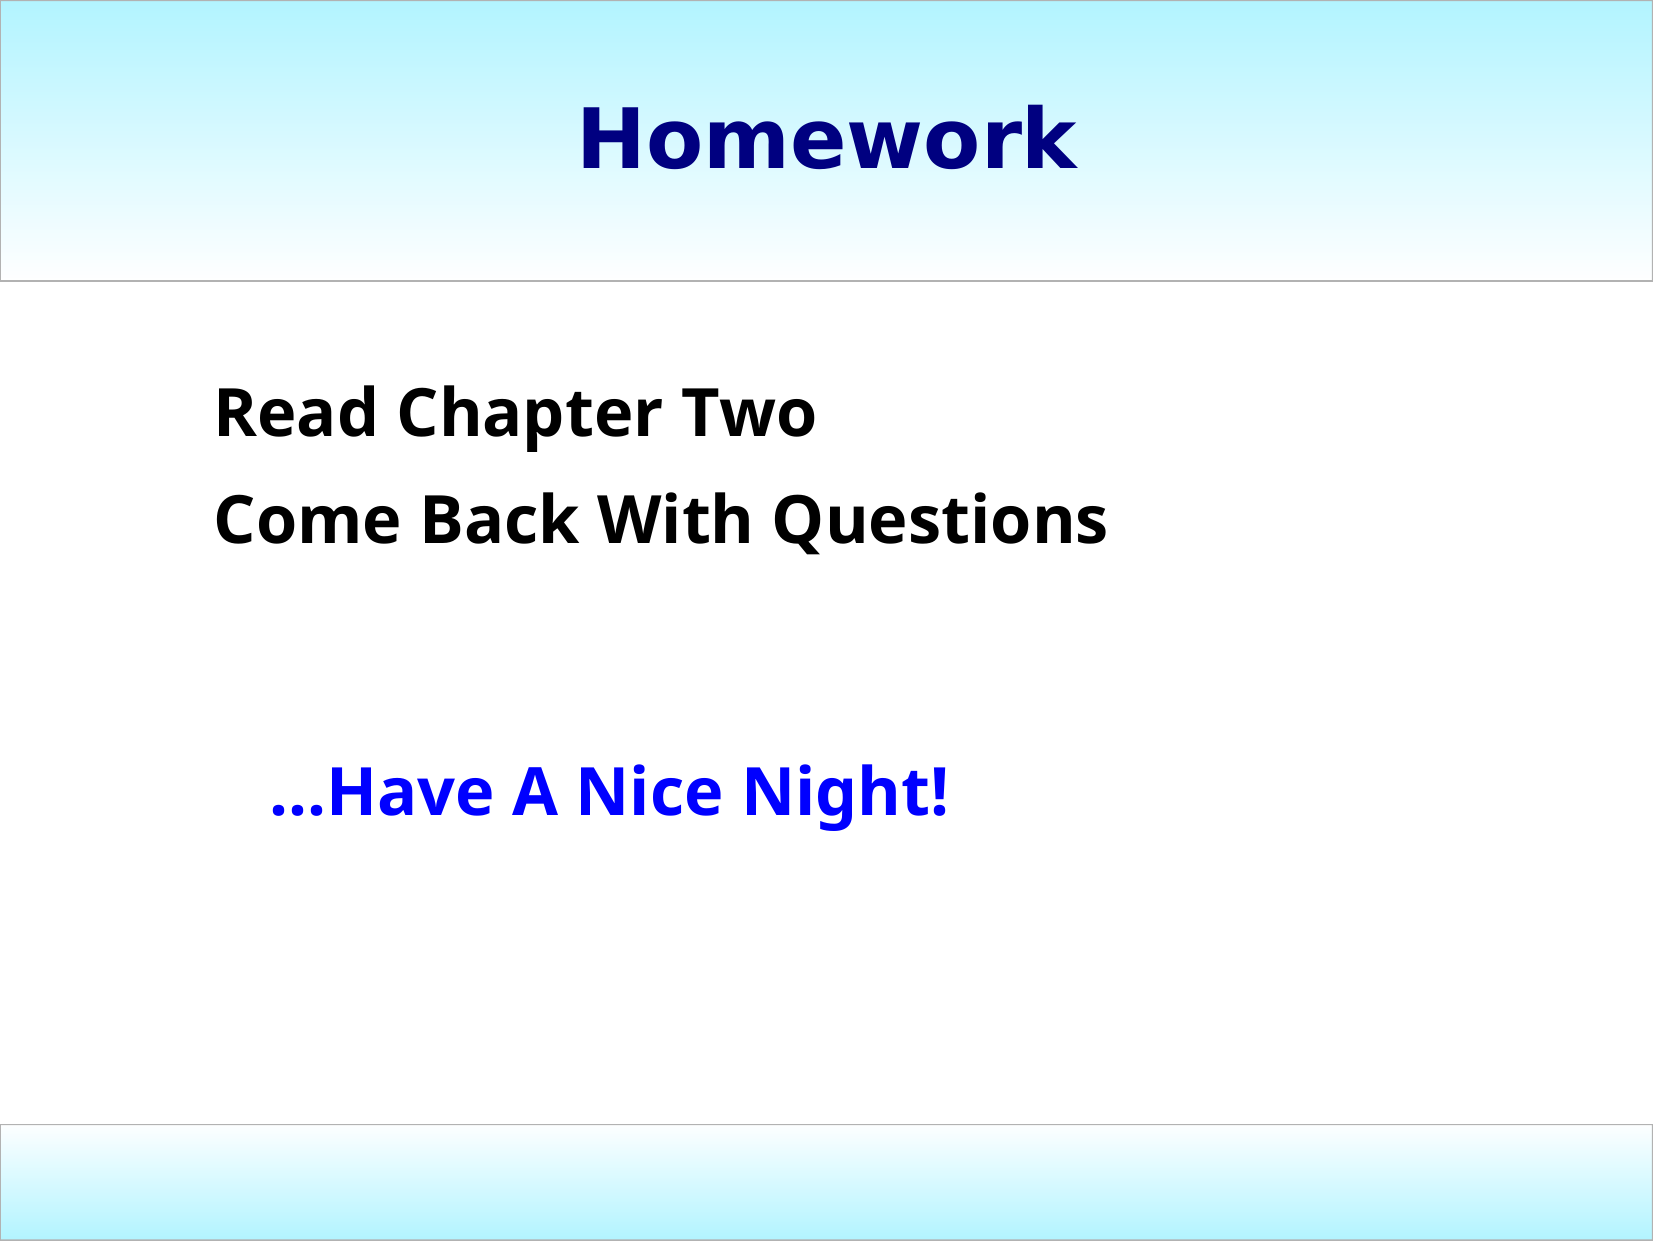

# Homework
Read Chapter Two
Come Back With Questions
...Have A Nice Night!